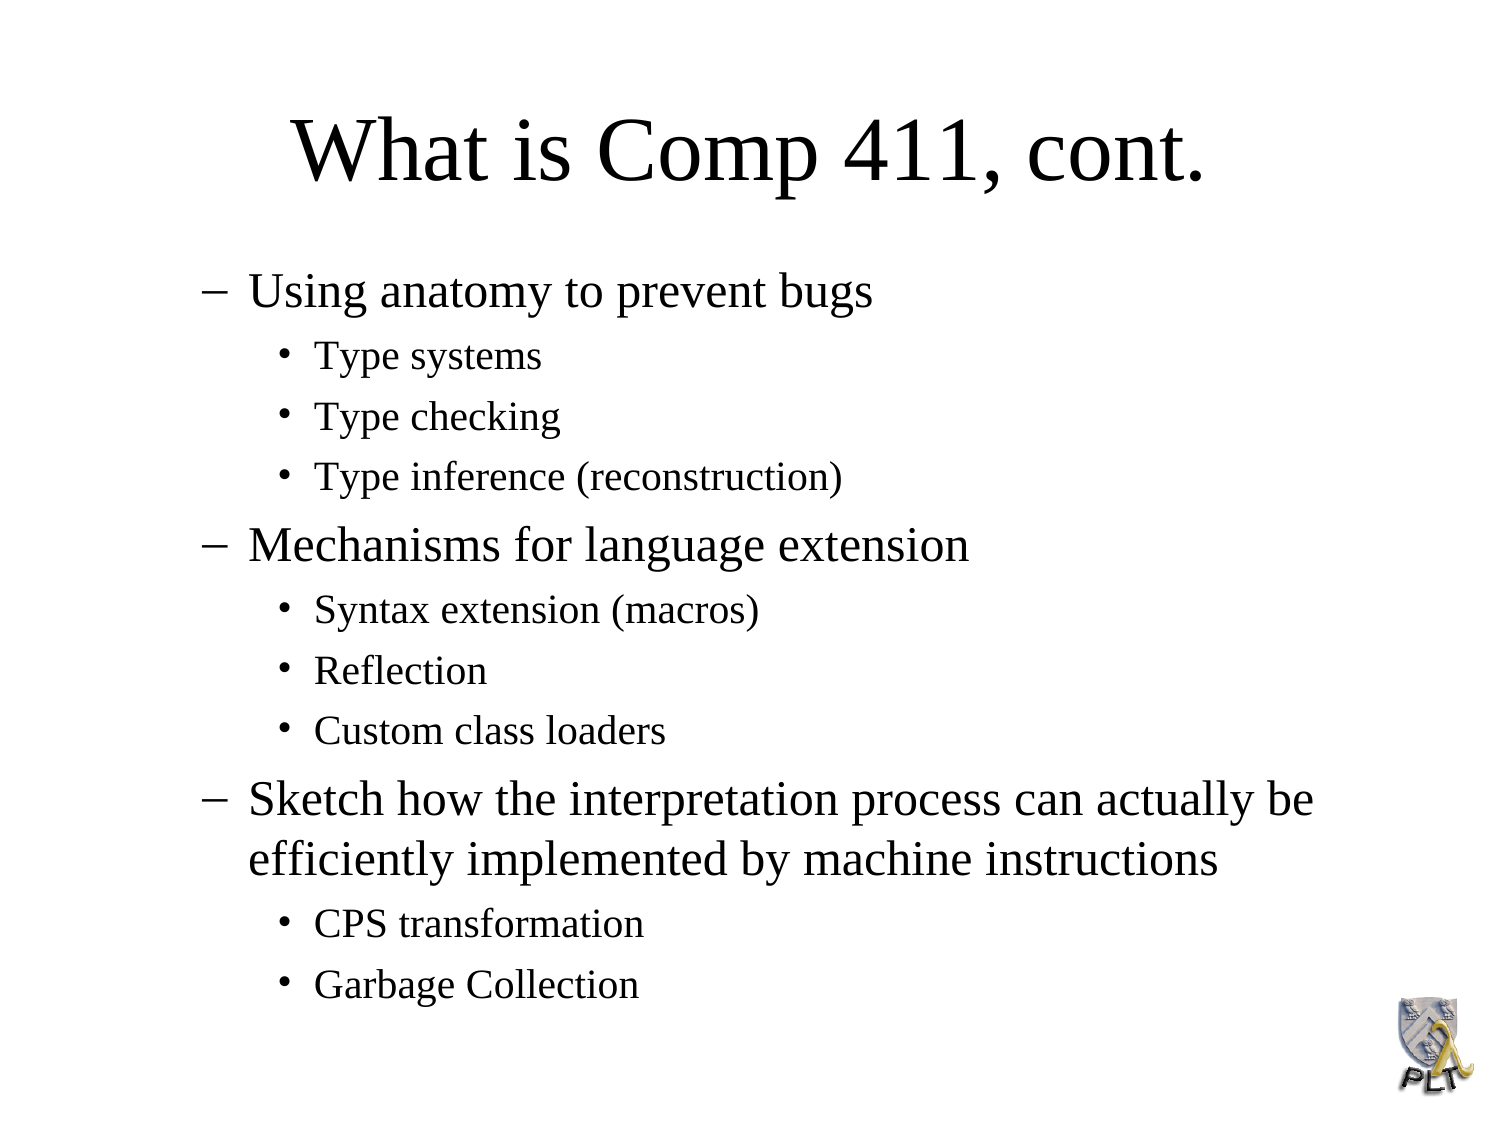

# What is Comp 411, cont.
Using anatomy to prevent bugs
Type systems
Type checking
Type inference (reconstruction)‏
Mechanisms for language extension
Syntax extension (macros)‏
Reflection
Custom class loaders
Sketch how the interpretation process can actually be efficiently implemented by machine instructions
CPS transformation
Garbage Collection